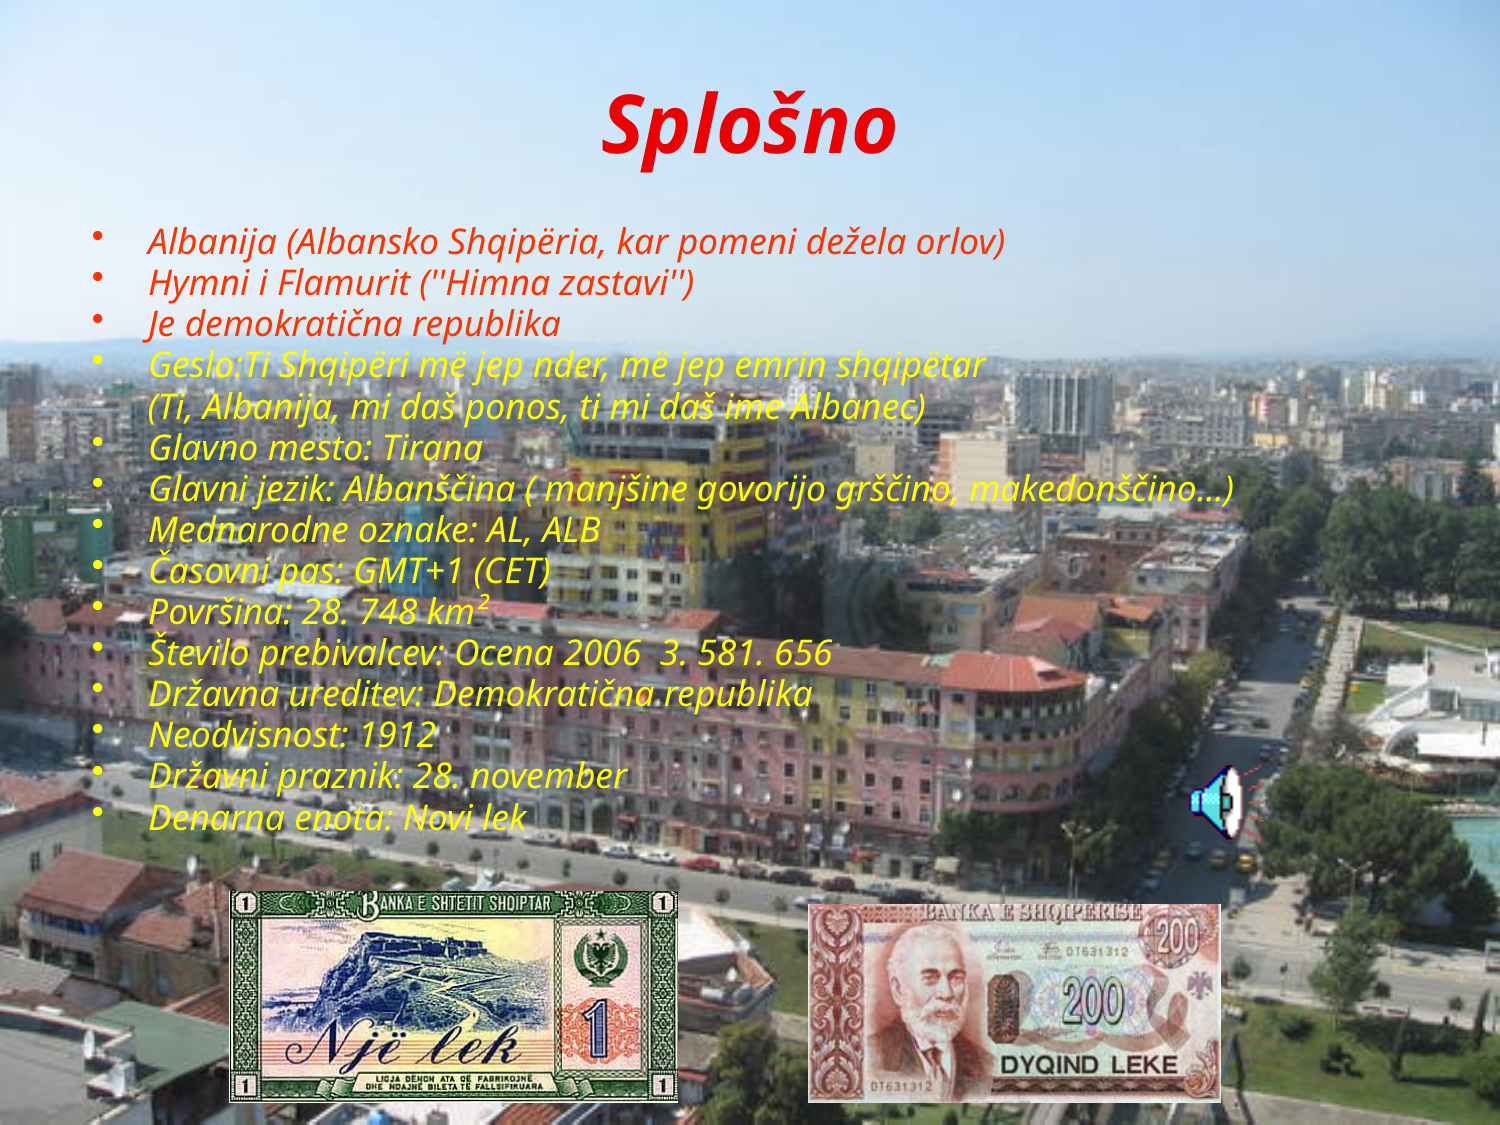

# Splošno
Albanija (Albansko Shqipëria, kar pomeni dežela orlov)
Hymni i Flamurit (''Himna zastavi'')
Je demokratična republika
Geslo:Ti Shqipëri më jep nder, më jep emrin shqipëtar
 (Ti, Albanija, mi daš ponos, ti mi daš ime Albanec)
Glavno mesto: Tirana
Glavni jezik: Albanščina ( manjšine govorijo grščino, makedonščino...)
Mednarodne oznake: AL, ALB
Časovni pas: GMT+1 (CET)
Površina: 28. 748 km²
Število prebivalcev: Ocena 2006 3. 581. 656
Državna ureditev: Demokratična republika
Neodvisnost: 1912
Državni praznik: 28. november
Denarna enota: Novi lek